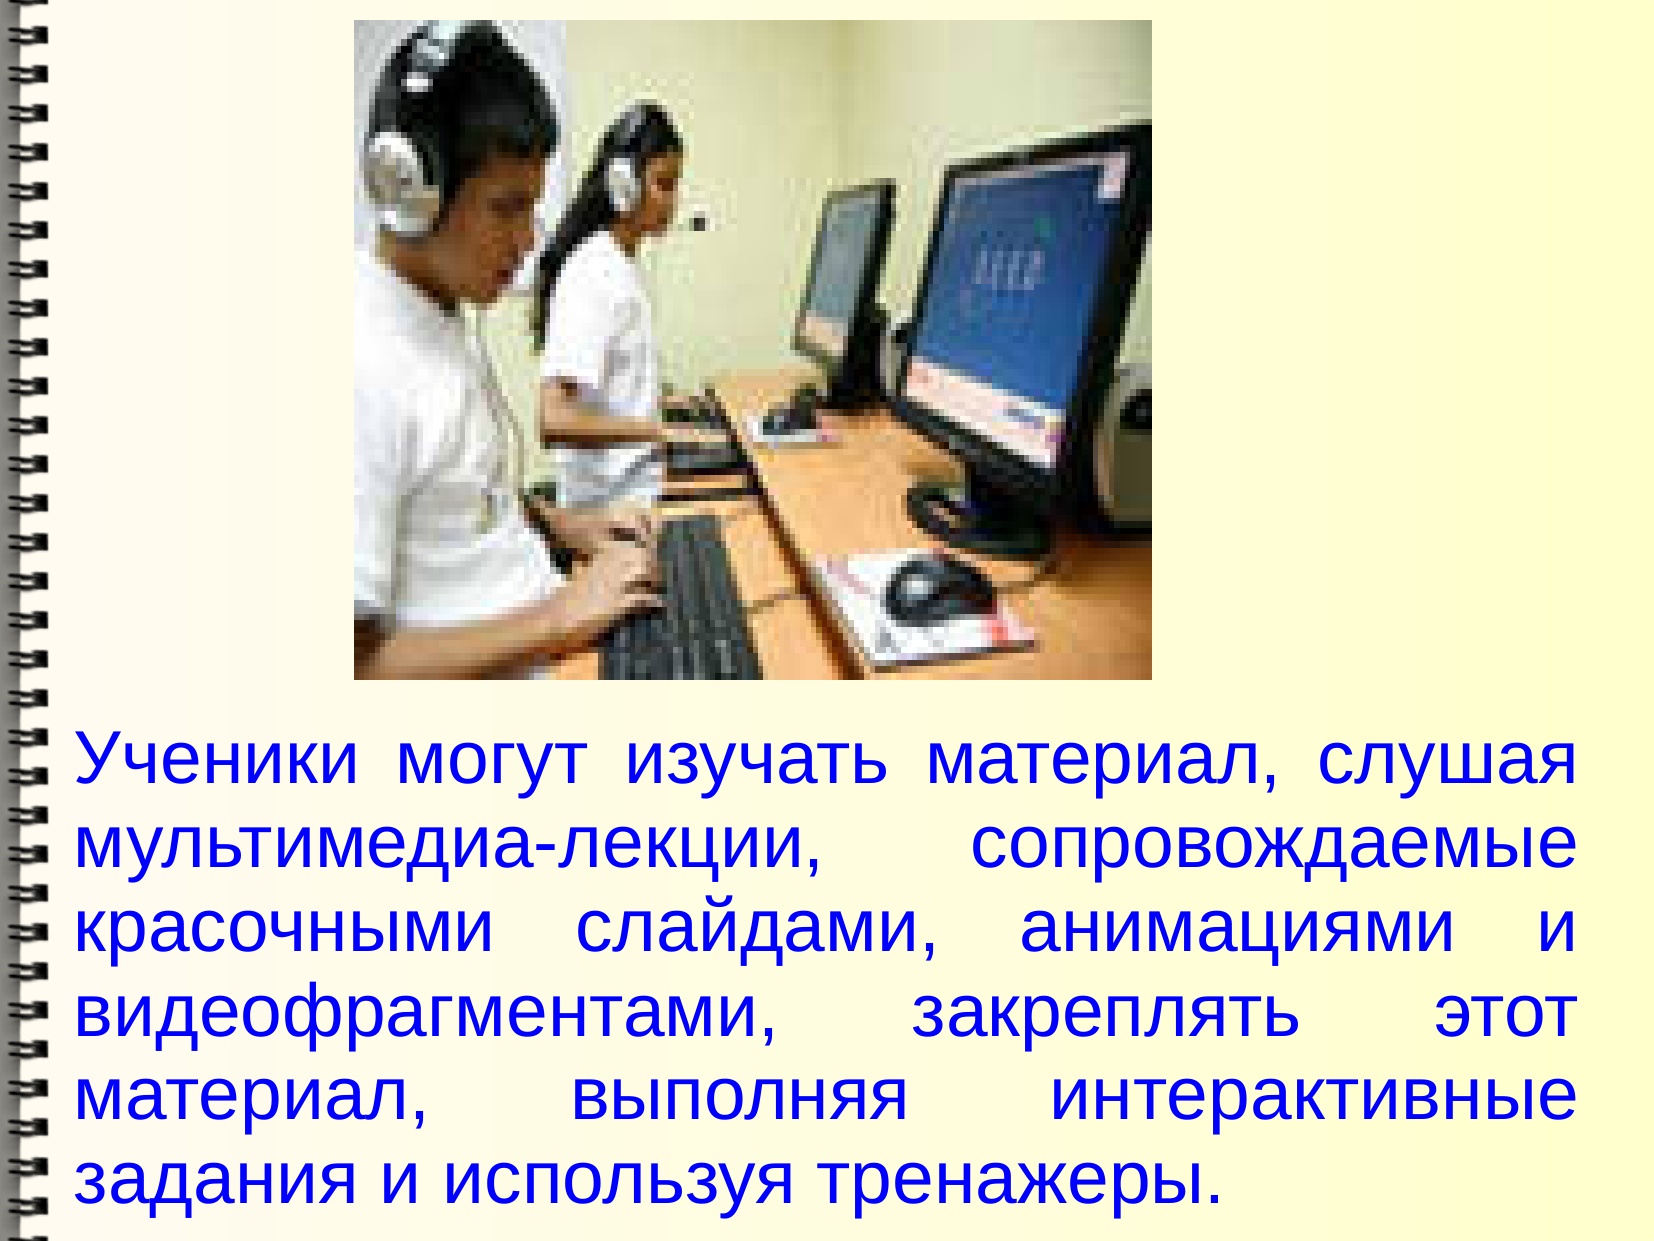

Ученики могут изучать материал, слушая мультимедиа-лекции, сопровождаемые красочными слайдами, анимациями и видеофрагментами, закреплять этот материал, выполняя интерактивные задания и используя тренажеры.